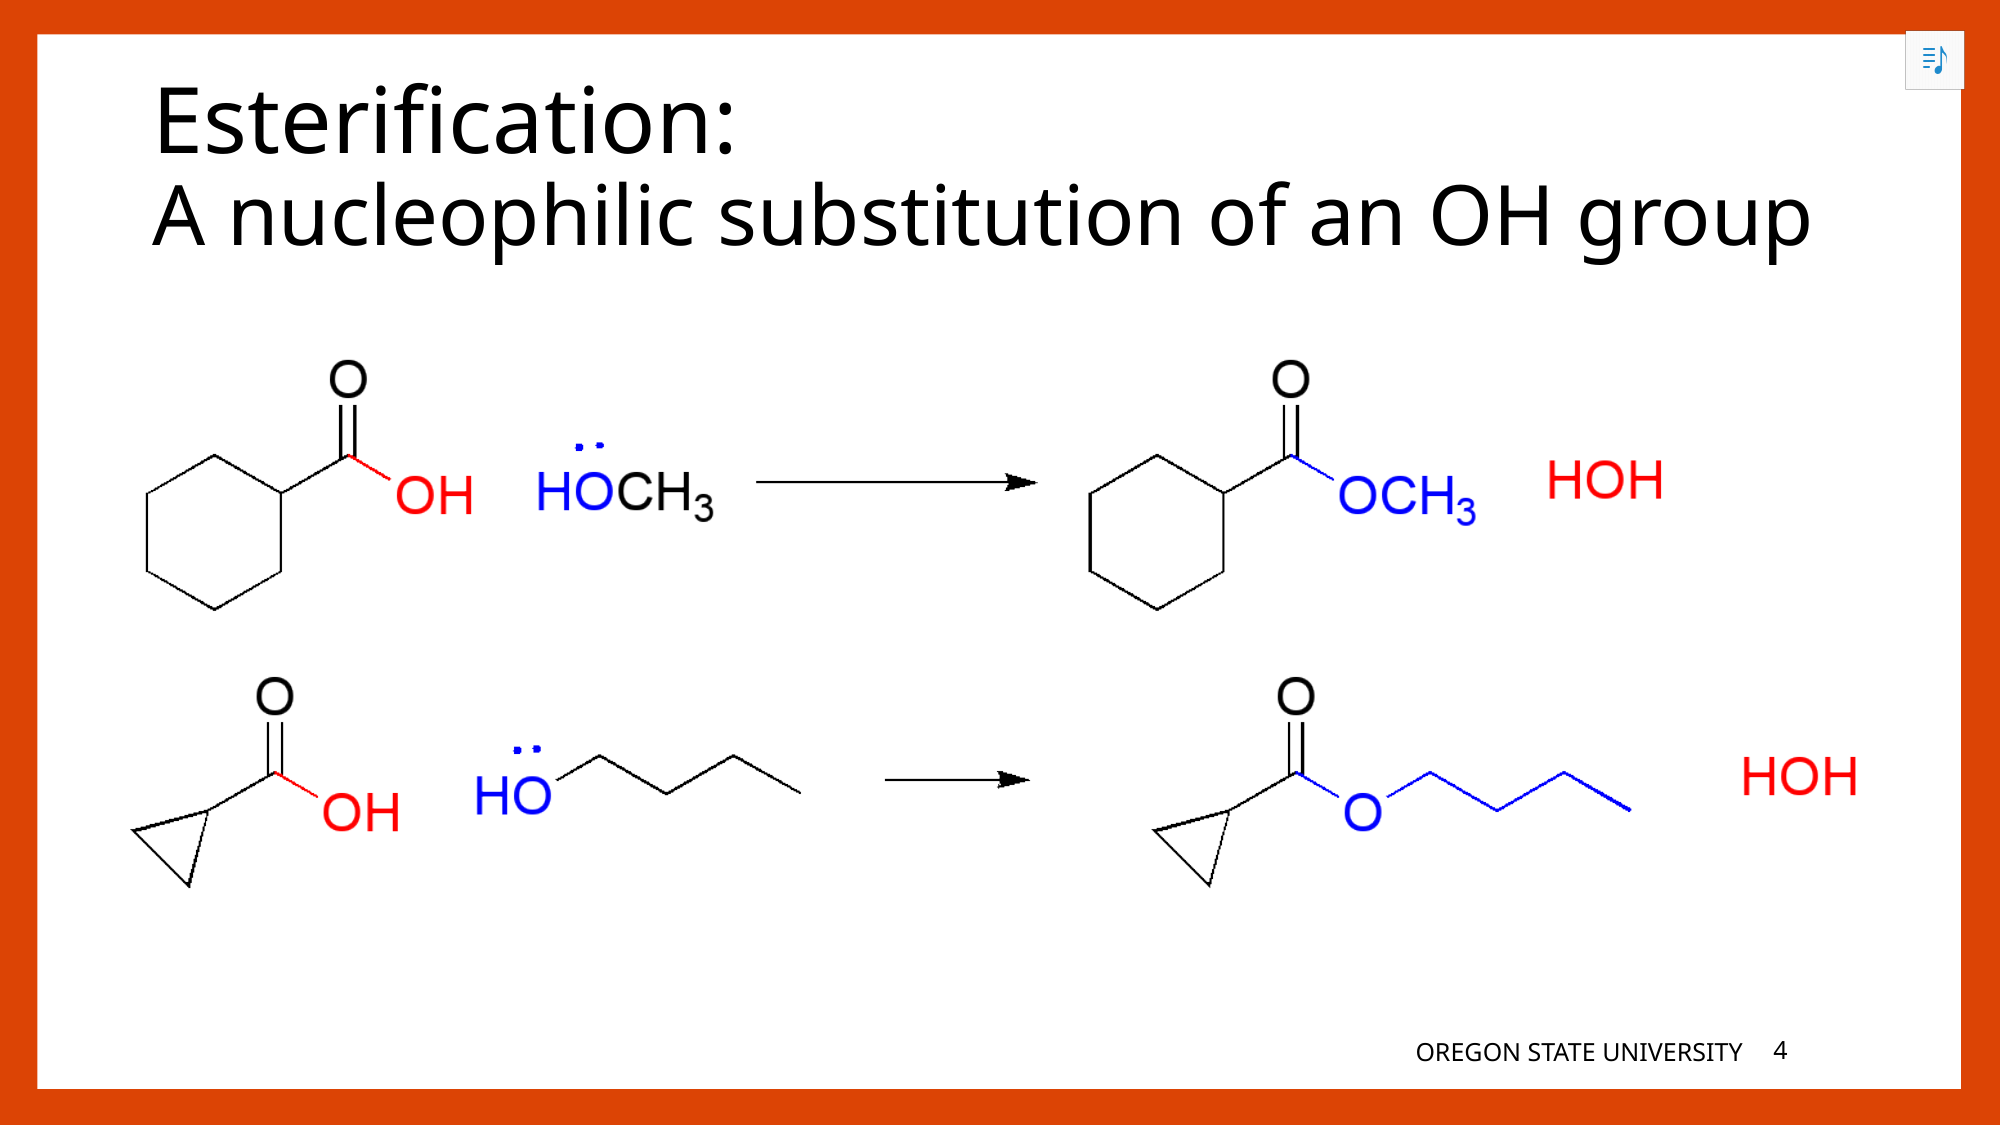

# Esterification: A nucleophilic substitution of an OH group
OREGON STATE UNIVERSITY